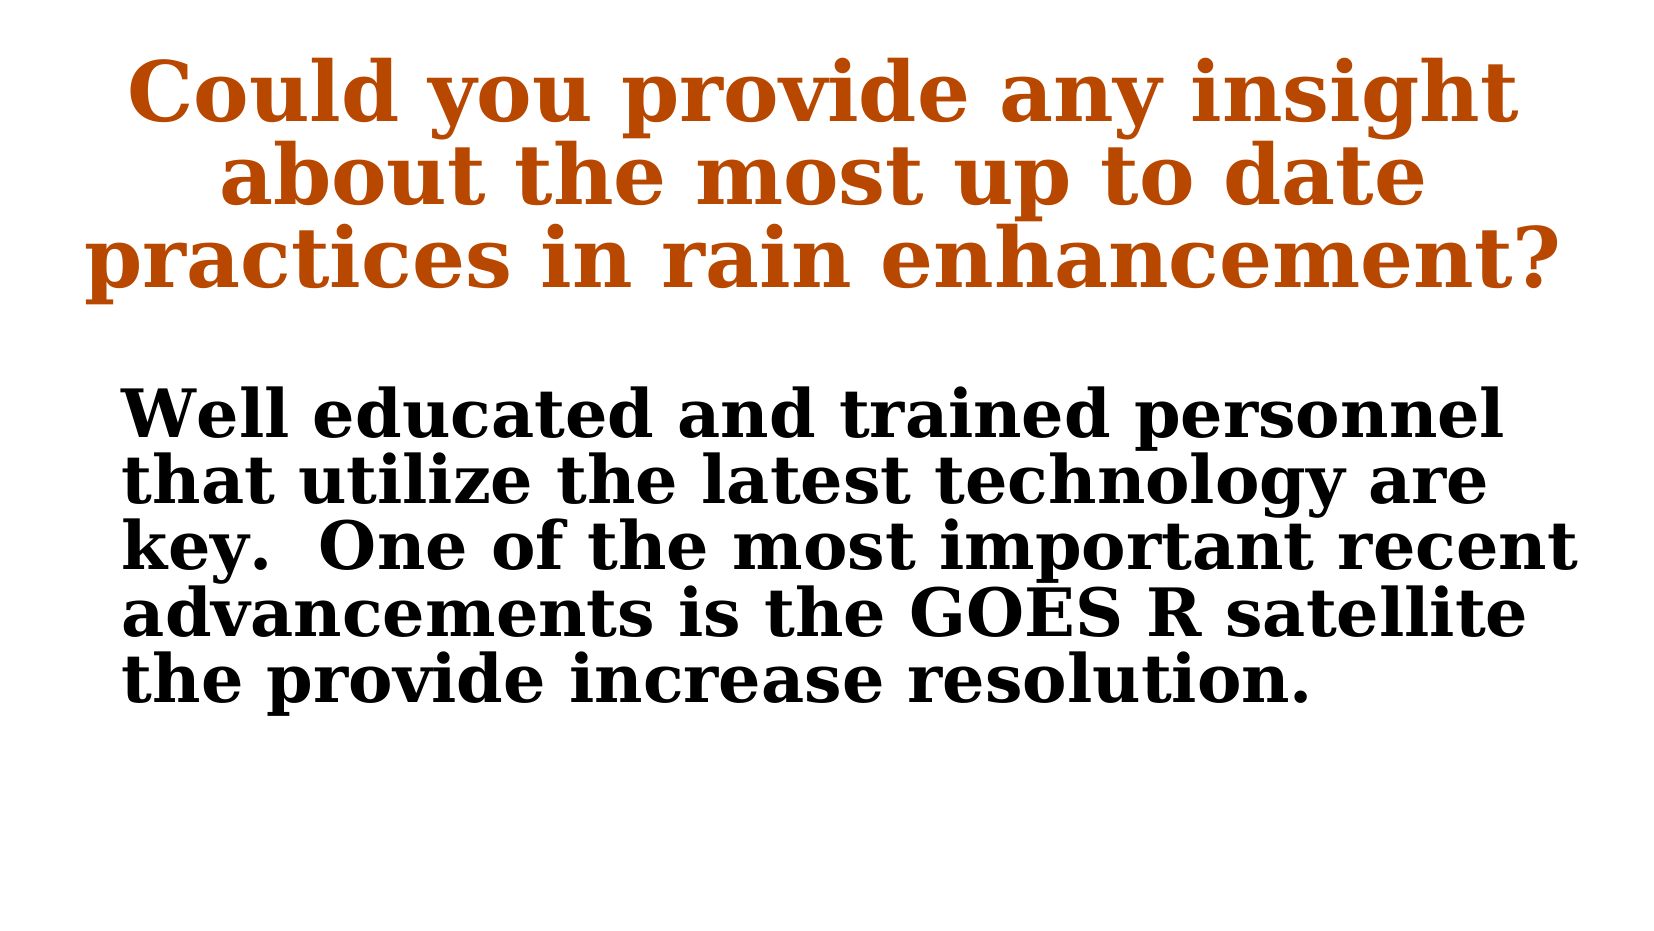

# Could you provide any insight about the most up to date practices in rain enhancement?
Well educated and trained personnel that utilize the latest technology are key. One of the most important recent advancements is the GOES R satellite the provide increase resolution.